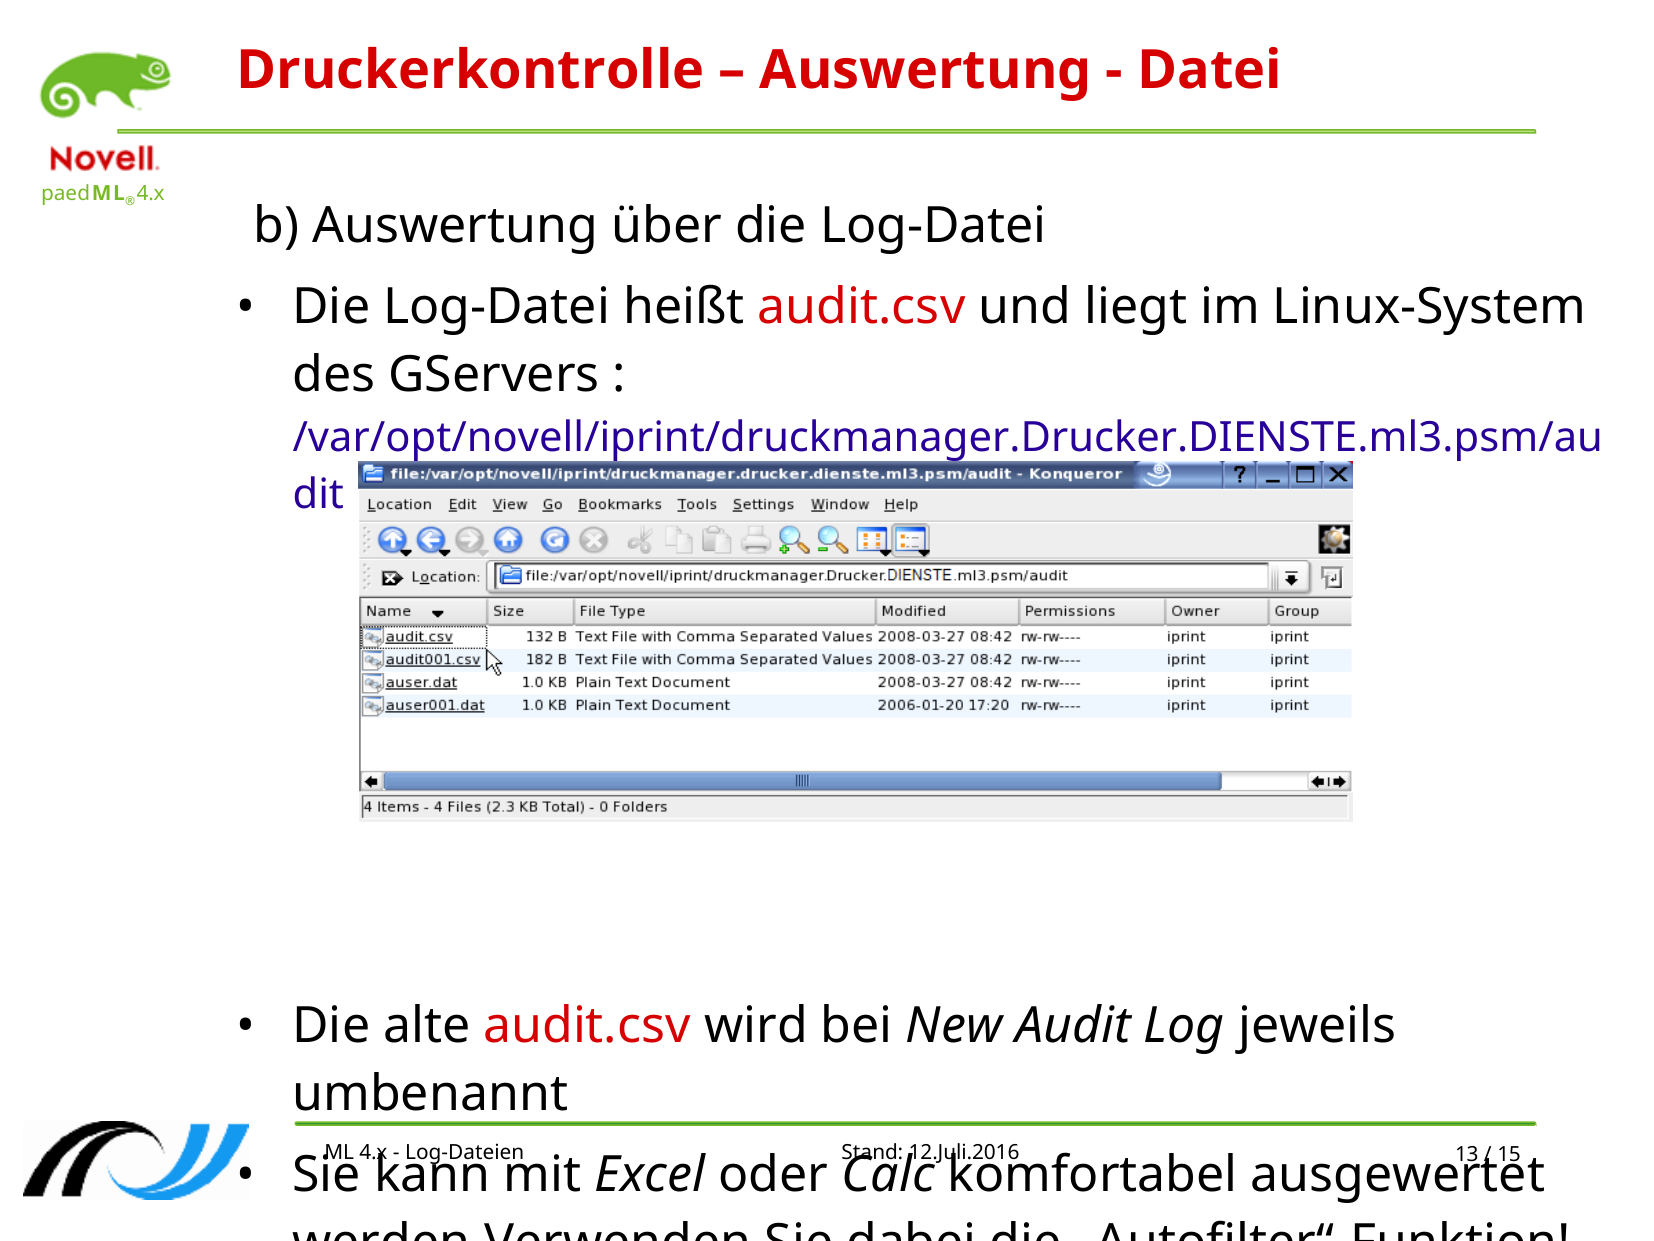

# Druckerkontrolle – Auswertung - Datei
b) Auswertung über die Log-Datei
Die Log-Datei heißt audit.csv und liegt im Linux-System des GServers :
/var/opt/novell/iprint/druckmanager.Drucker.DIENSTE.ml3.psm/audit
Die alte audit.csv wird bei New Audit Log jeweils umbenannt
Sie kann mit Excel oder Calc komfortabel ausgewertet werden.Verwenden Sie dabei die „Autofilter“-Funktion!
ML 4.x - Log-Dateien
12.Juli.2016
13